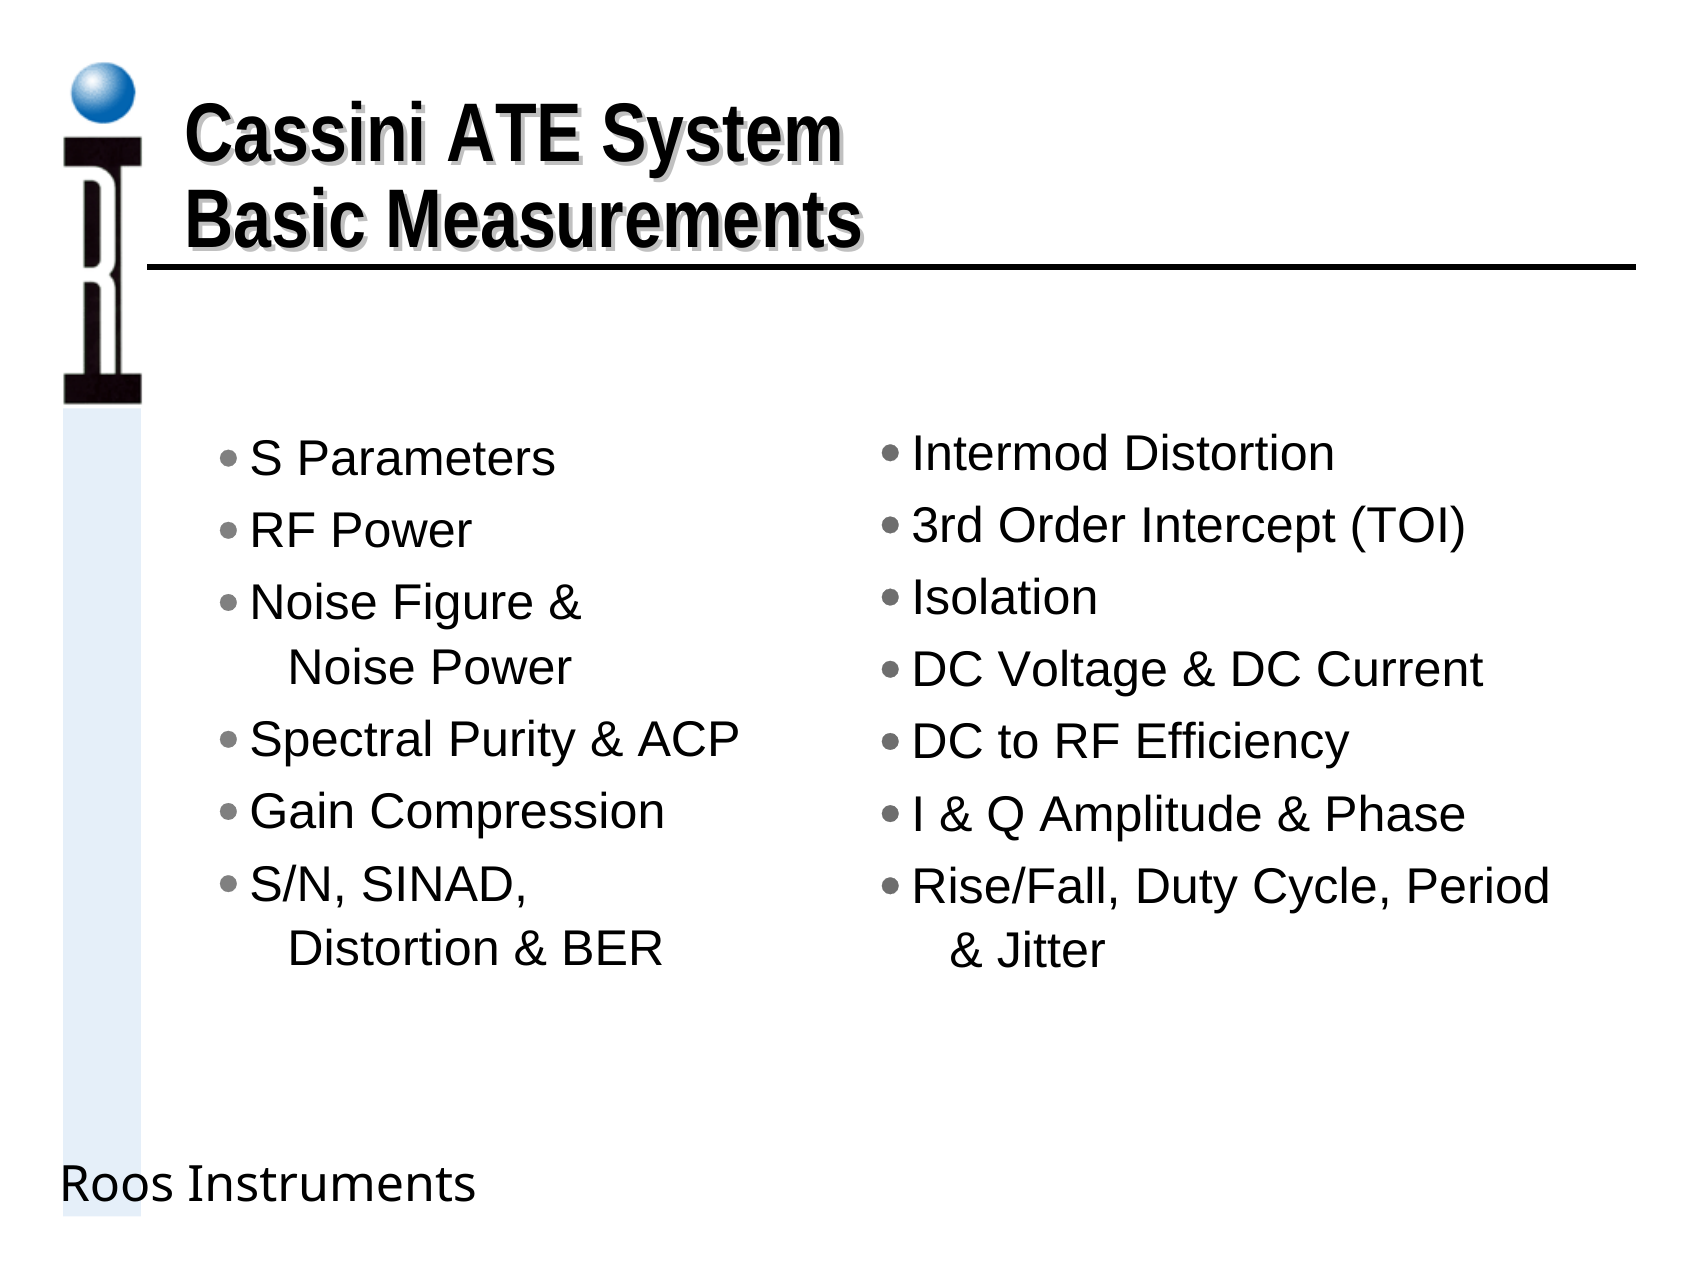

Cassini ATE System
Basic Measurements
Intermod Distortion
3rd Order Intercept (TOI)
Isolation
DC Voltage & DC Current
DC to RF Efficiency
I & Q Amplitude & Phase
Rise/Fall, Duty Cycle, Period & Jitter
S Parameters
RF Power
Noise Figure & 		Noise Power
Spectral Purity & ACP
Gain Compression
S/N, SINAD, 		Distortion & BER